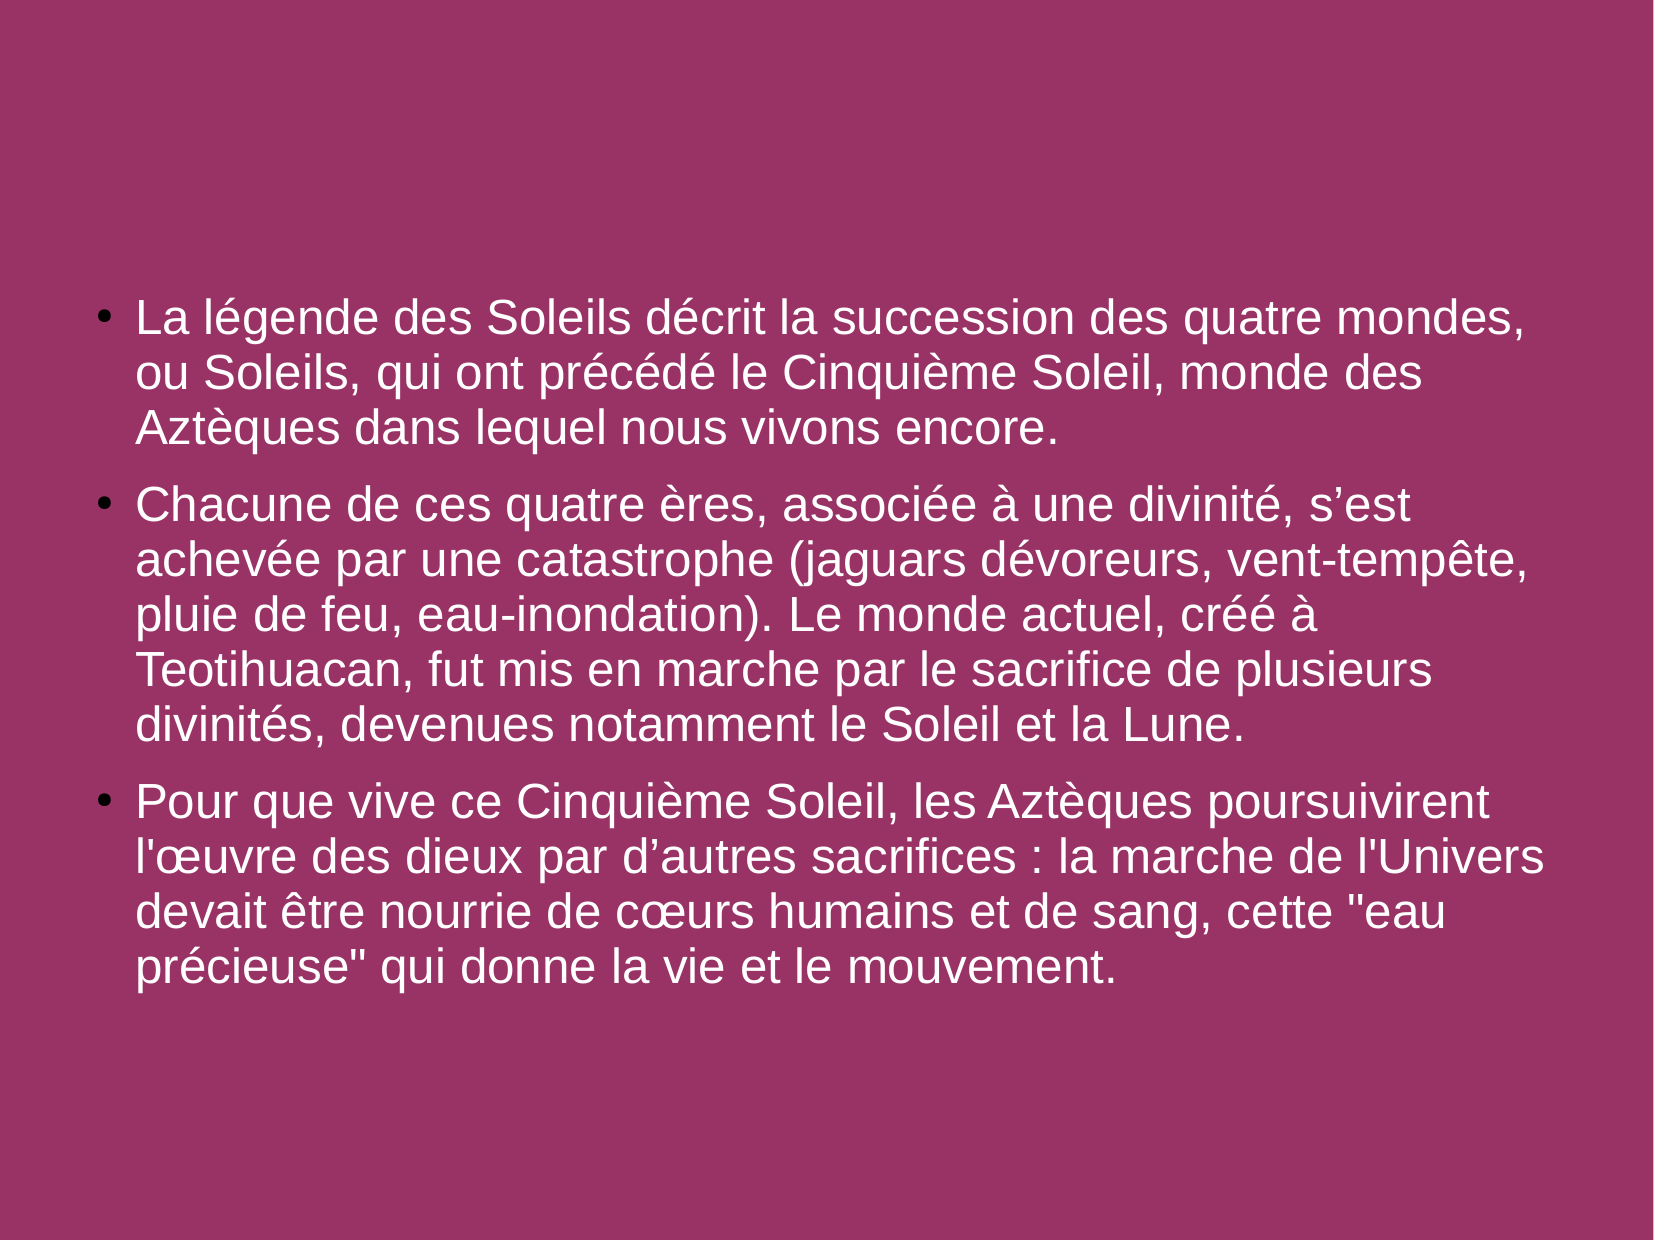

#
La légende des Soleils décrit la succession des quatre mondes, ou Soleils, qui ont précédé le Cinquième Soleil, monde des Aztèques dans lequel nous vivons encore.
Chacune de ces quatre ères, associée à une divinité, s’est achevée par une catastrophe (jaguars dévoreurs, vent-tempête, pluie de feu, eau-inondation). Le monde actuel, créé à Teotihuacan, fut mis en marche par le sacrifice de plusieurs divinités, devenues notamment le Soleil et la Lune.
Pour que vive ce Cinquième Soleil, les Aztèques poursuivirent l'œuvre des dieux par d’autres sacrifices : la marche de l'Univers devait être nourrie de cœurs humains et de sang, cette "eau précieuse" qui donne la vie et le mouvement.